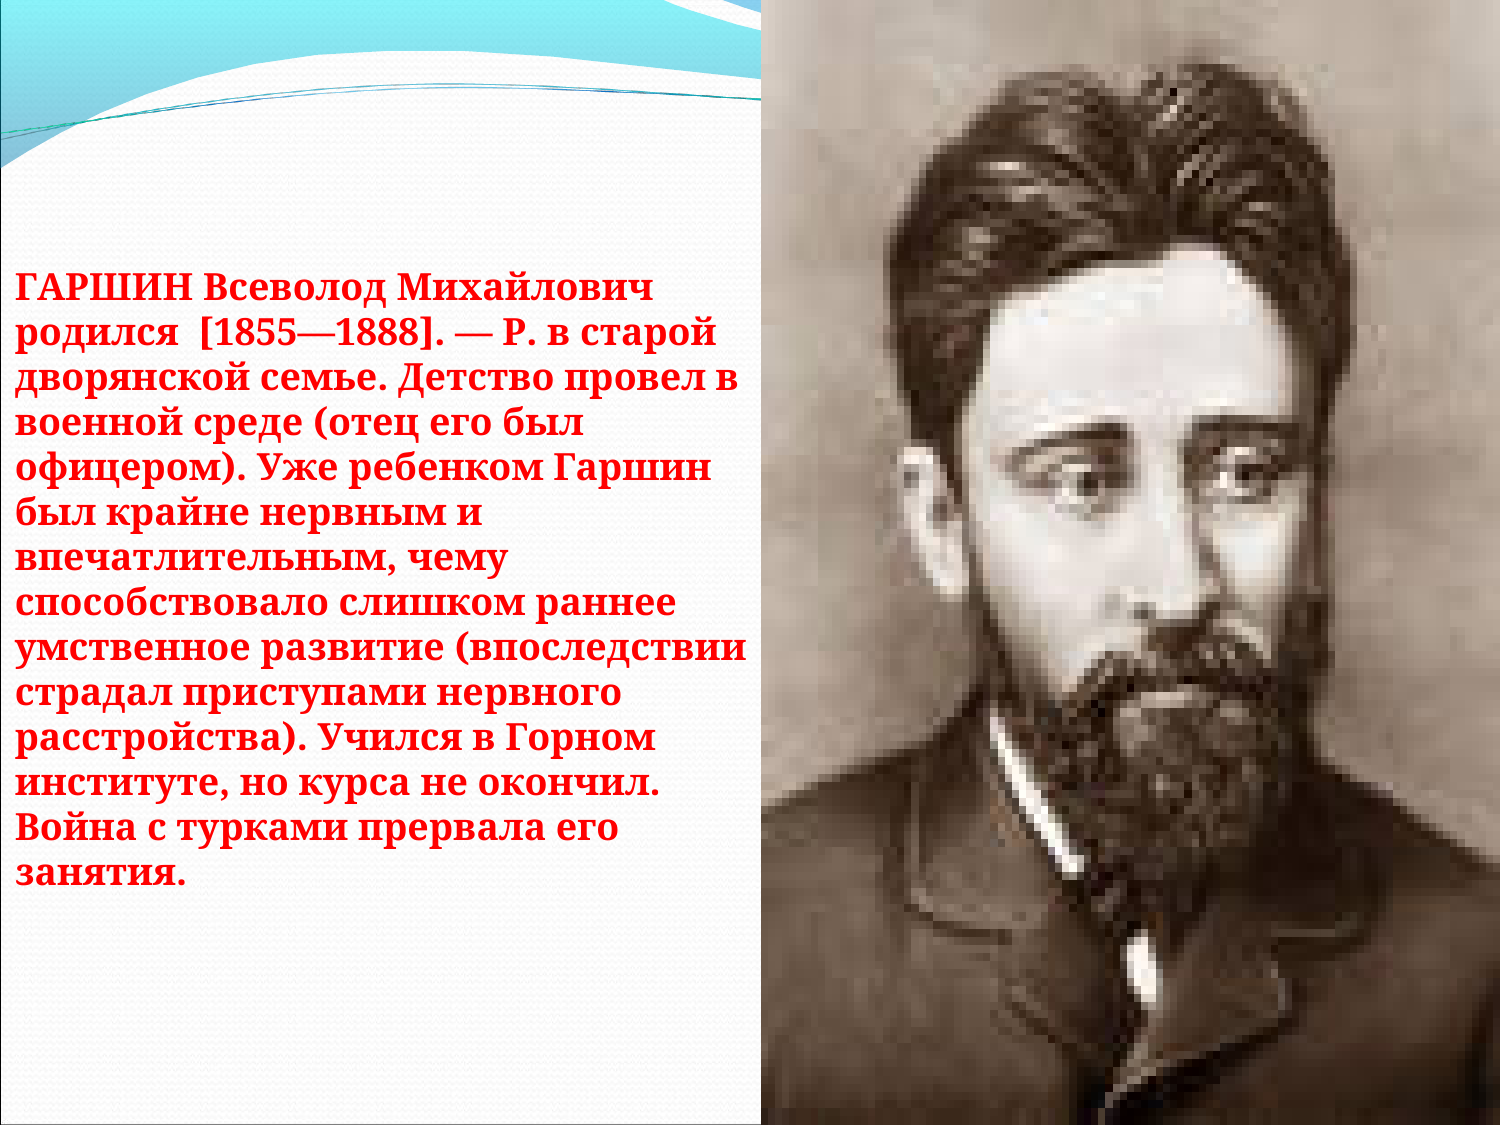

ГАРШИН Всеволод Михайлович родился [1855—1888]. — Р. в старой дворянской семье. Детство провел в военной среде (отец его был офицером). Уже ребенком Гаршин был крайне нервным и впечатлительным, чему способствовало слишком раннее умственное развитие (впоследствии страдал приступами нервного расстройства). Учился в Горном институте, но курса не окончил. Война с турками прервала его занятия.